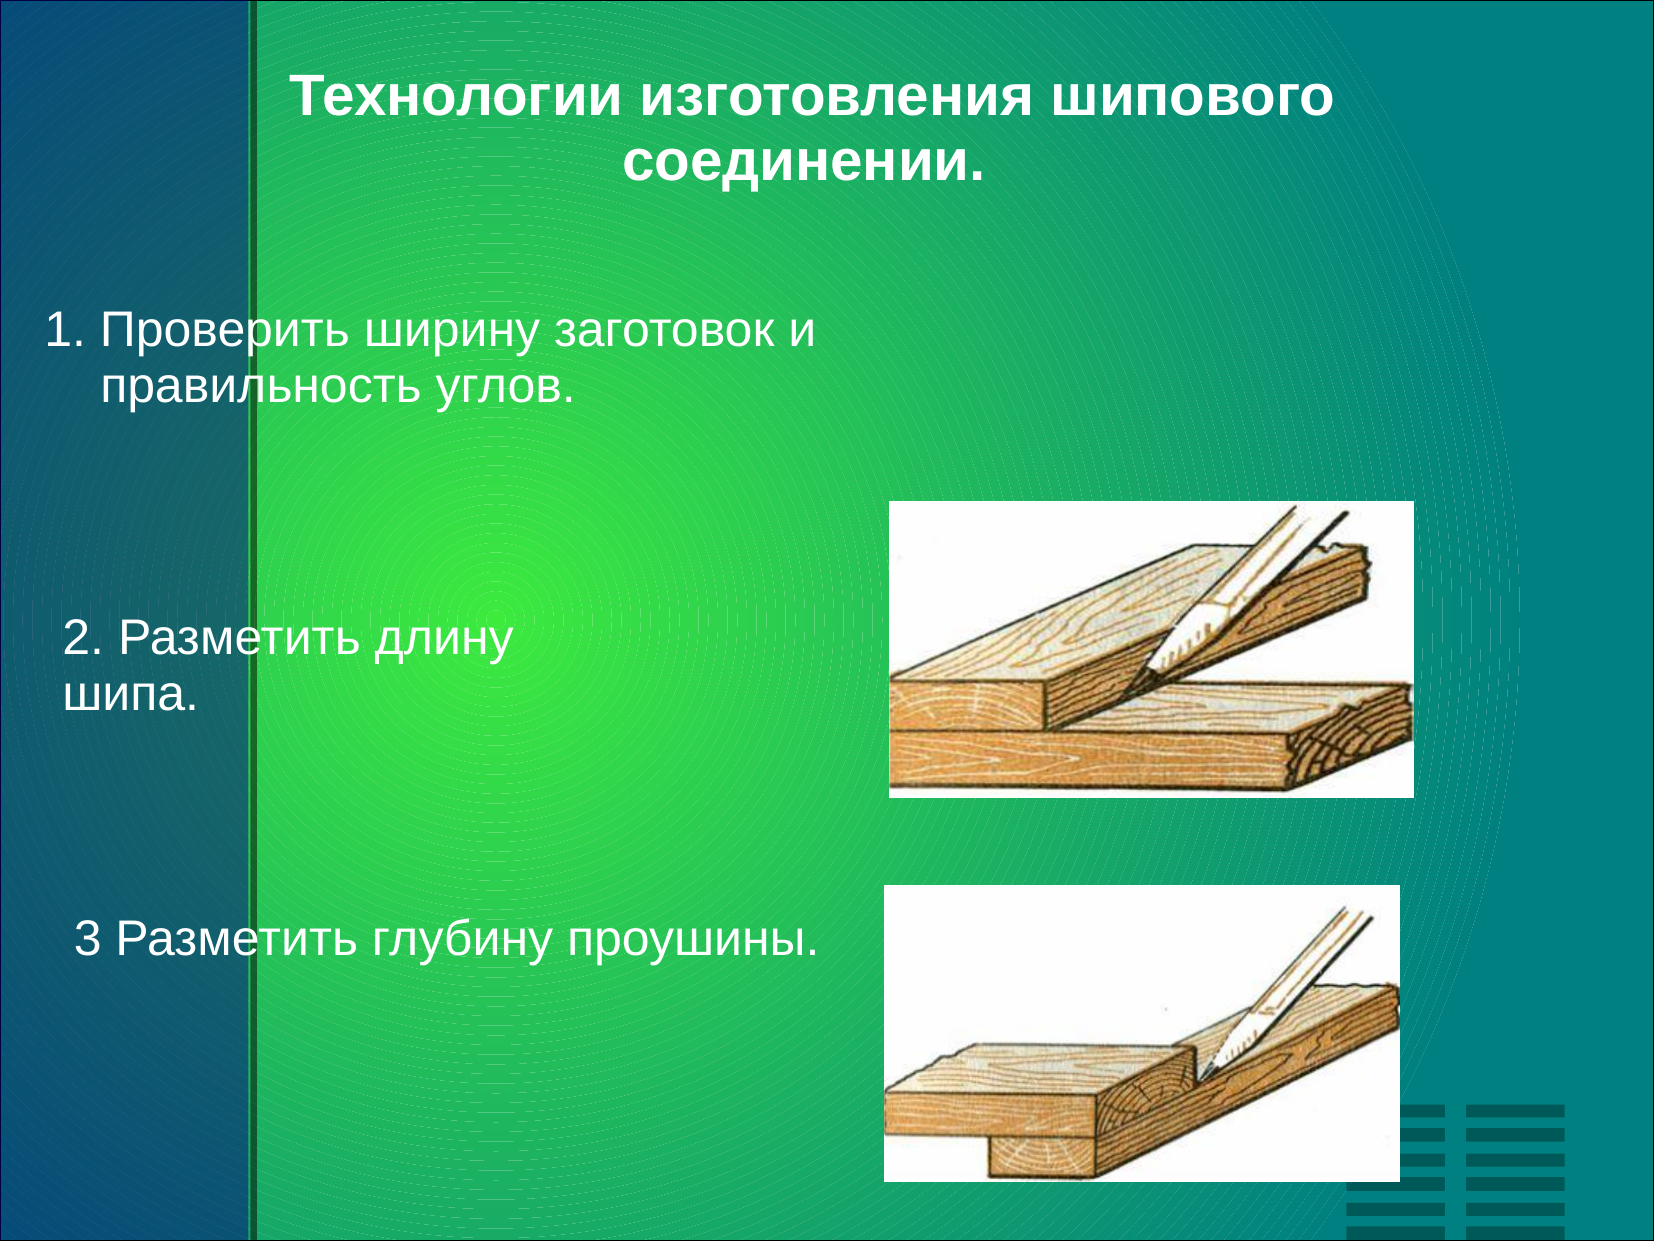

Технологии изготовления шипового соединении.
1. Проверить ширину заготовок и правильность углов.
2. Разметить длину шипа.
3 Разметить глубину проушины.